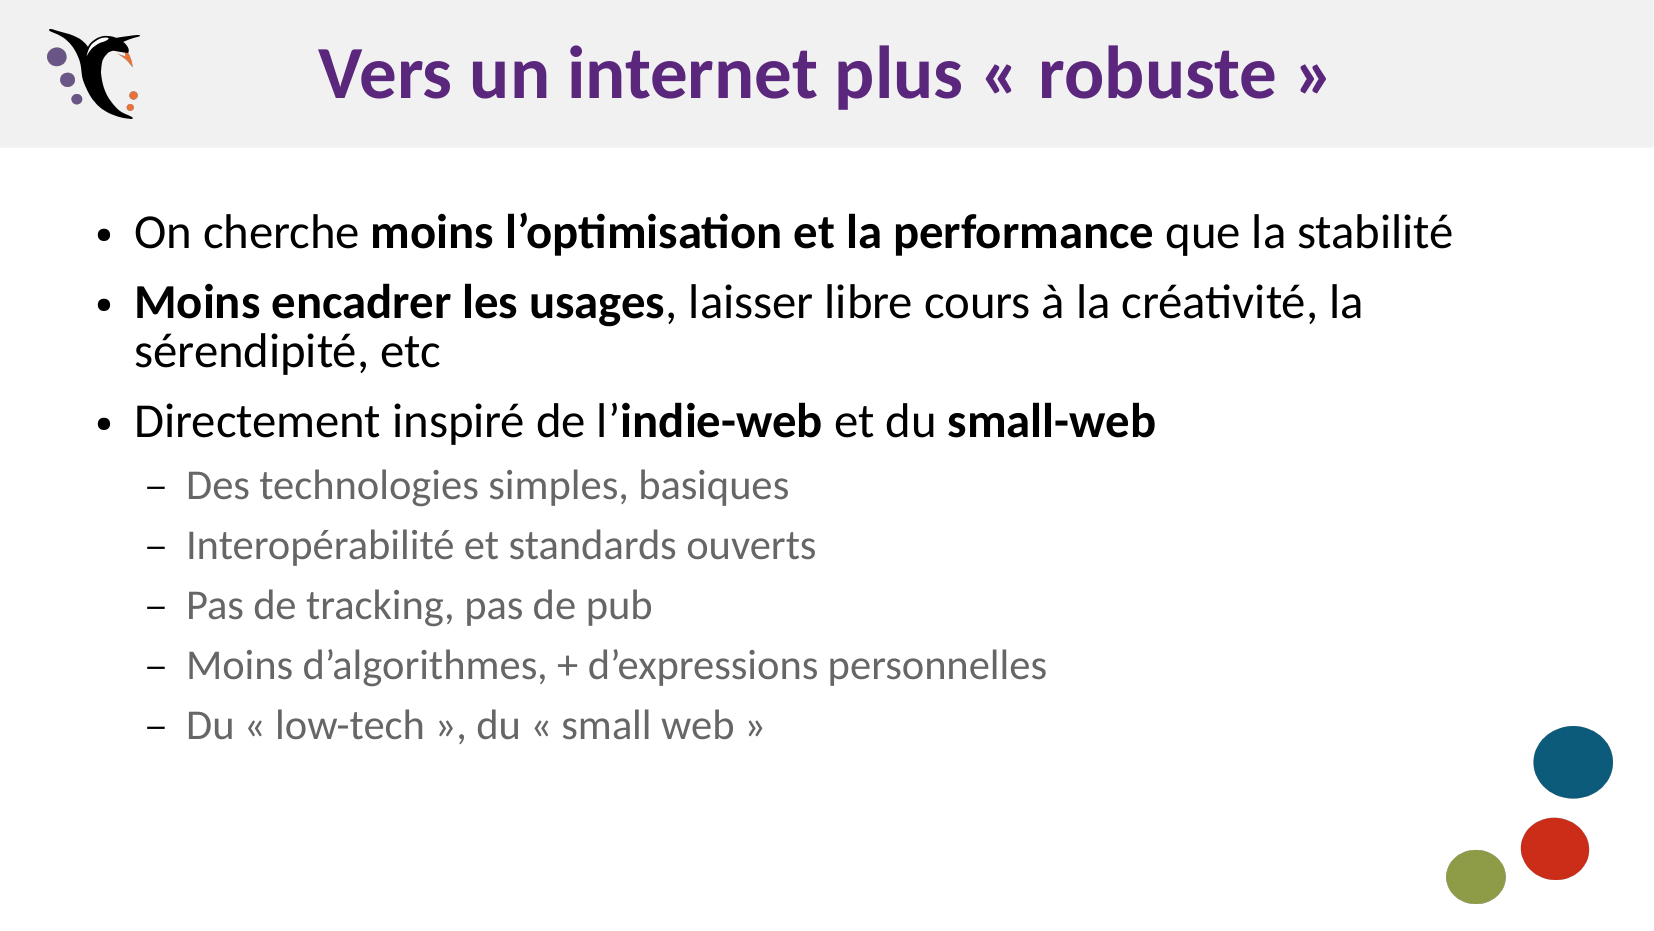

# Vers un internet plus « robuste »
On cherche moins l’optimisation et la performance que la stabilité
Moins encadrer les usages, laisser libre cours à la créativité, la sérendipité, etc
Directement inspiré de l’indie-web et du small-web
Des technologies simples, basiques
Interopérabilité et standards ouverts
Pas de tracking, pas de pub
Moins d’algorithmes, + d’expressions personnelles
Du « low-tech », du « small web »